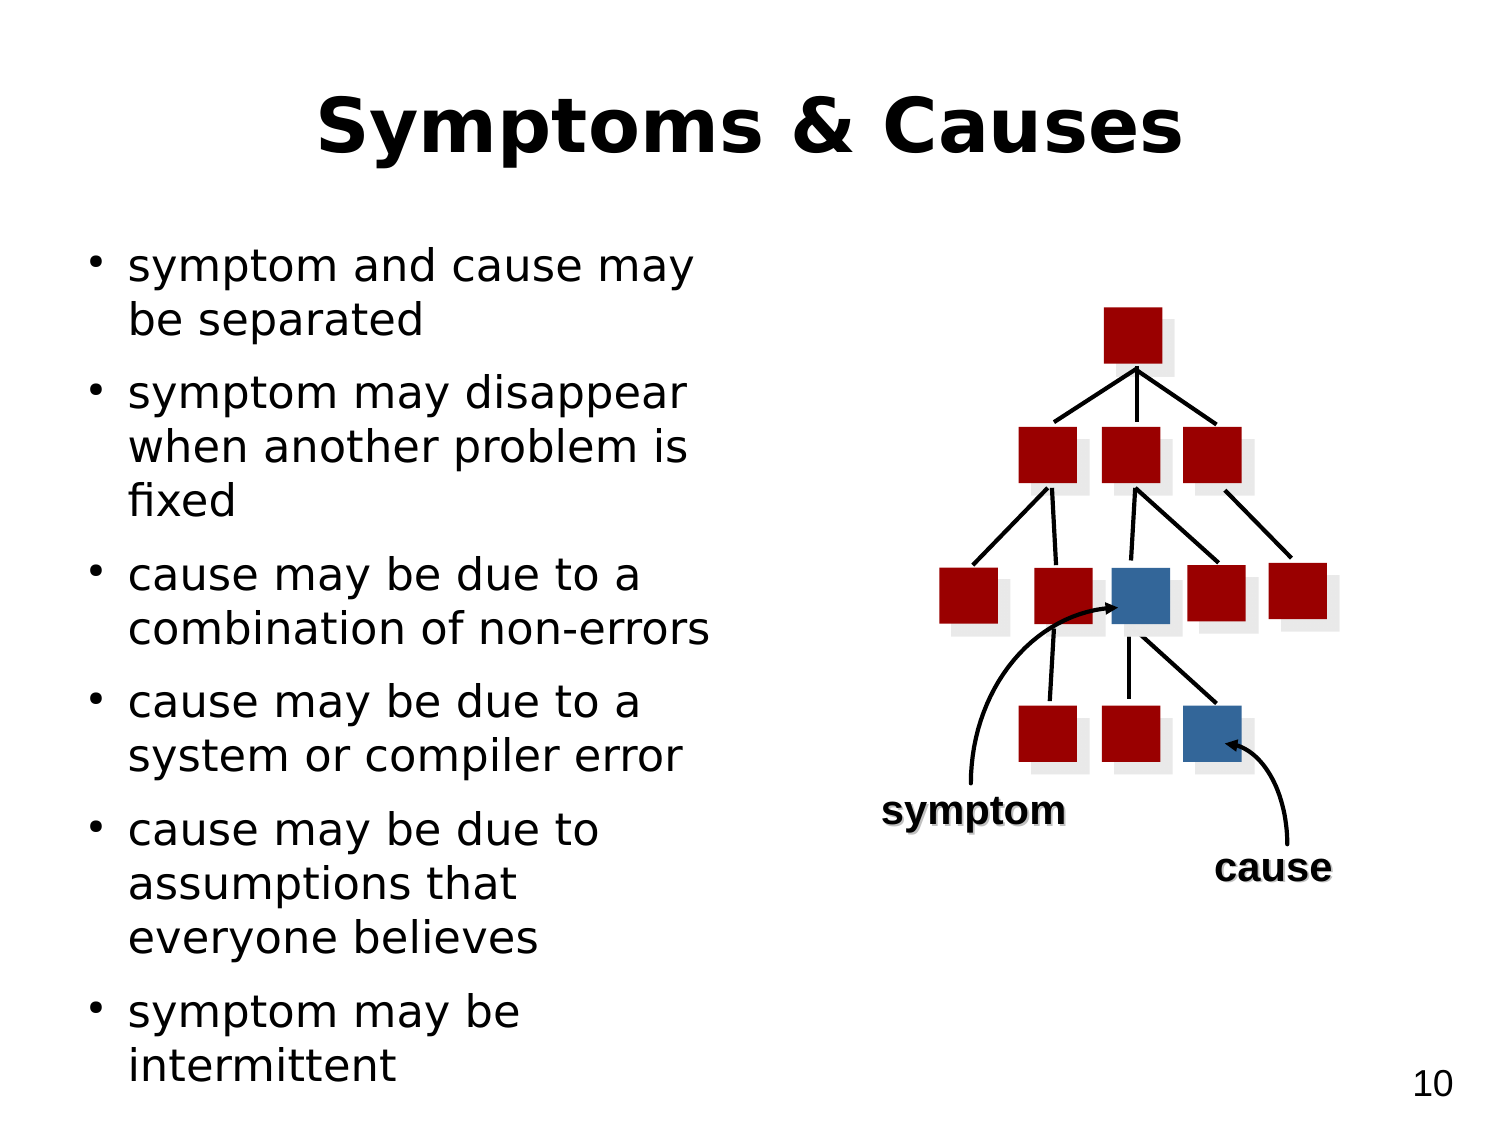

# Symptoms & Causes
symptom and cause may be separated
symptom may disappear when another problem is fixed
cause may be due to a combination of non-errors
cause may be due to a system or compiler error
cause may be due to assumptions that everyone believes
symptom may be intermittent
symptom
cause